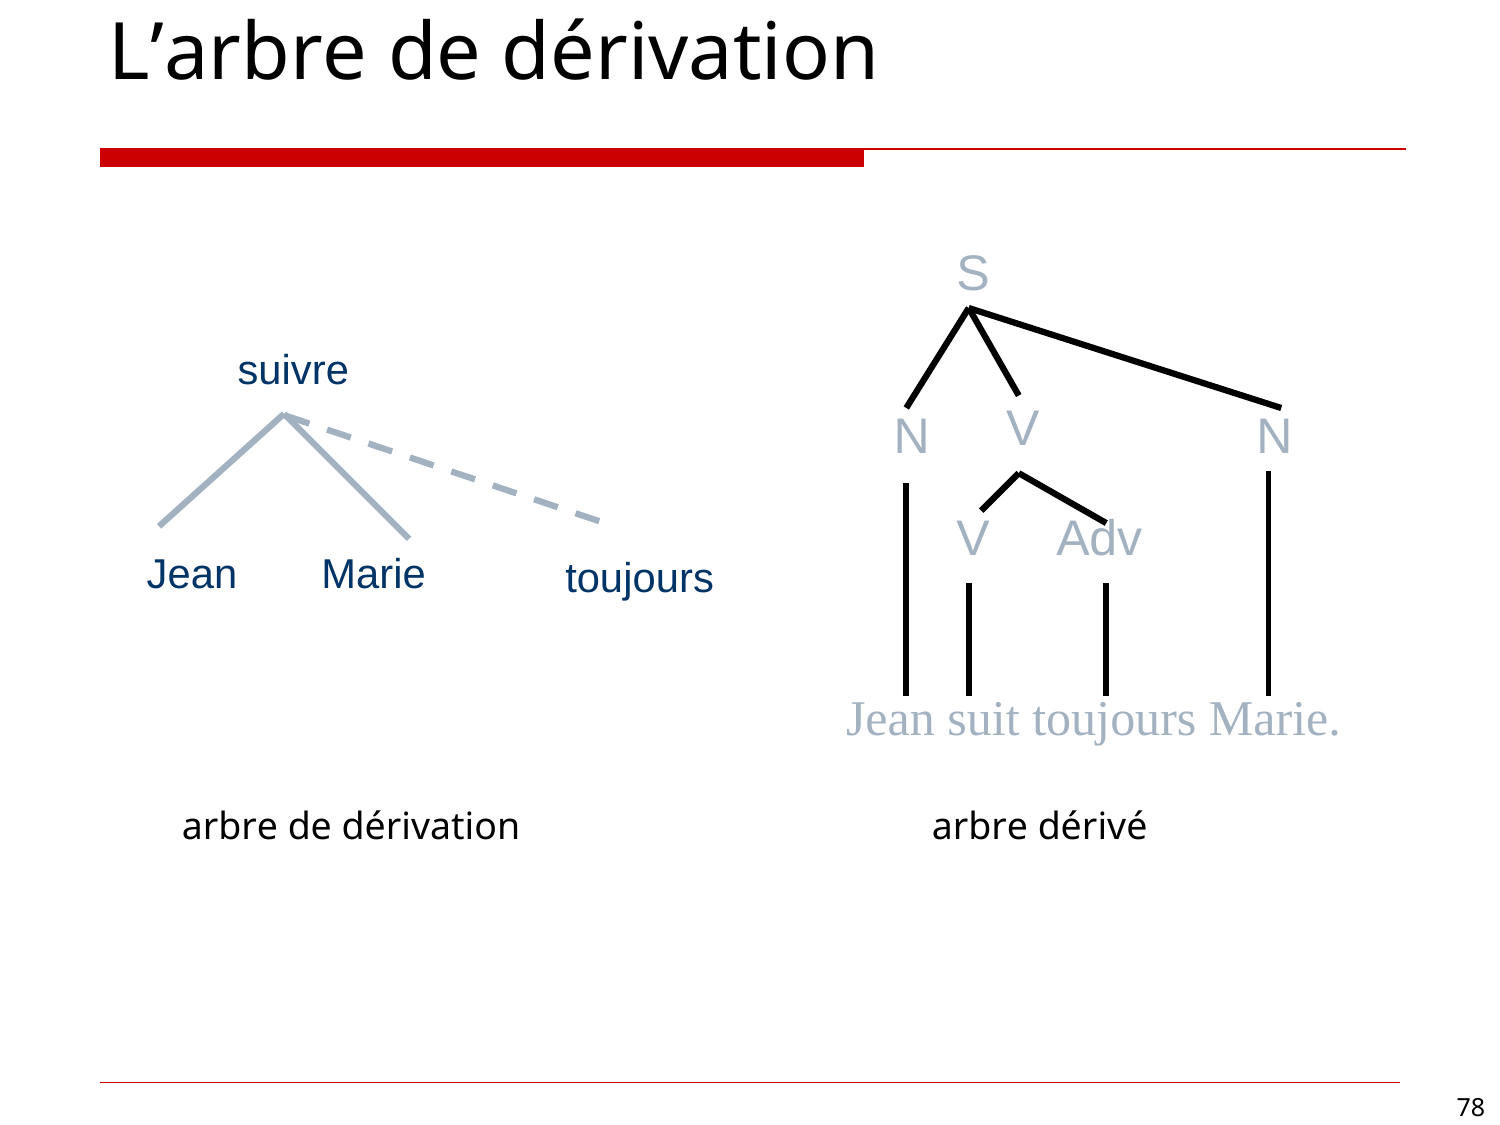

# L’arbre de dérivation
S
V
N
N
V
Adv
Jean suit toujours Marie.
suivre
Jean
Marie
toujours
arbre de dérivation			arbre dérivé
78